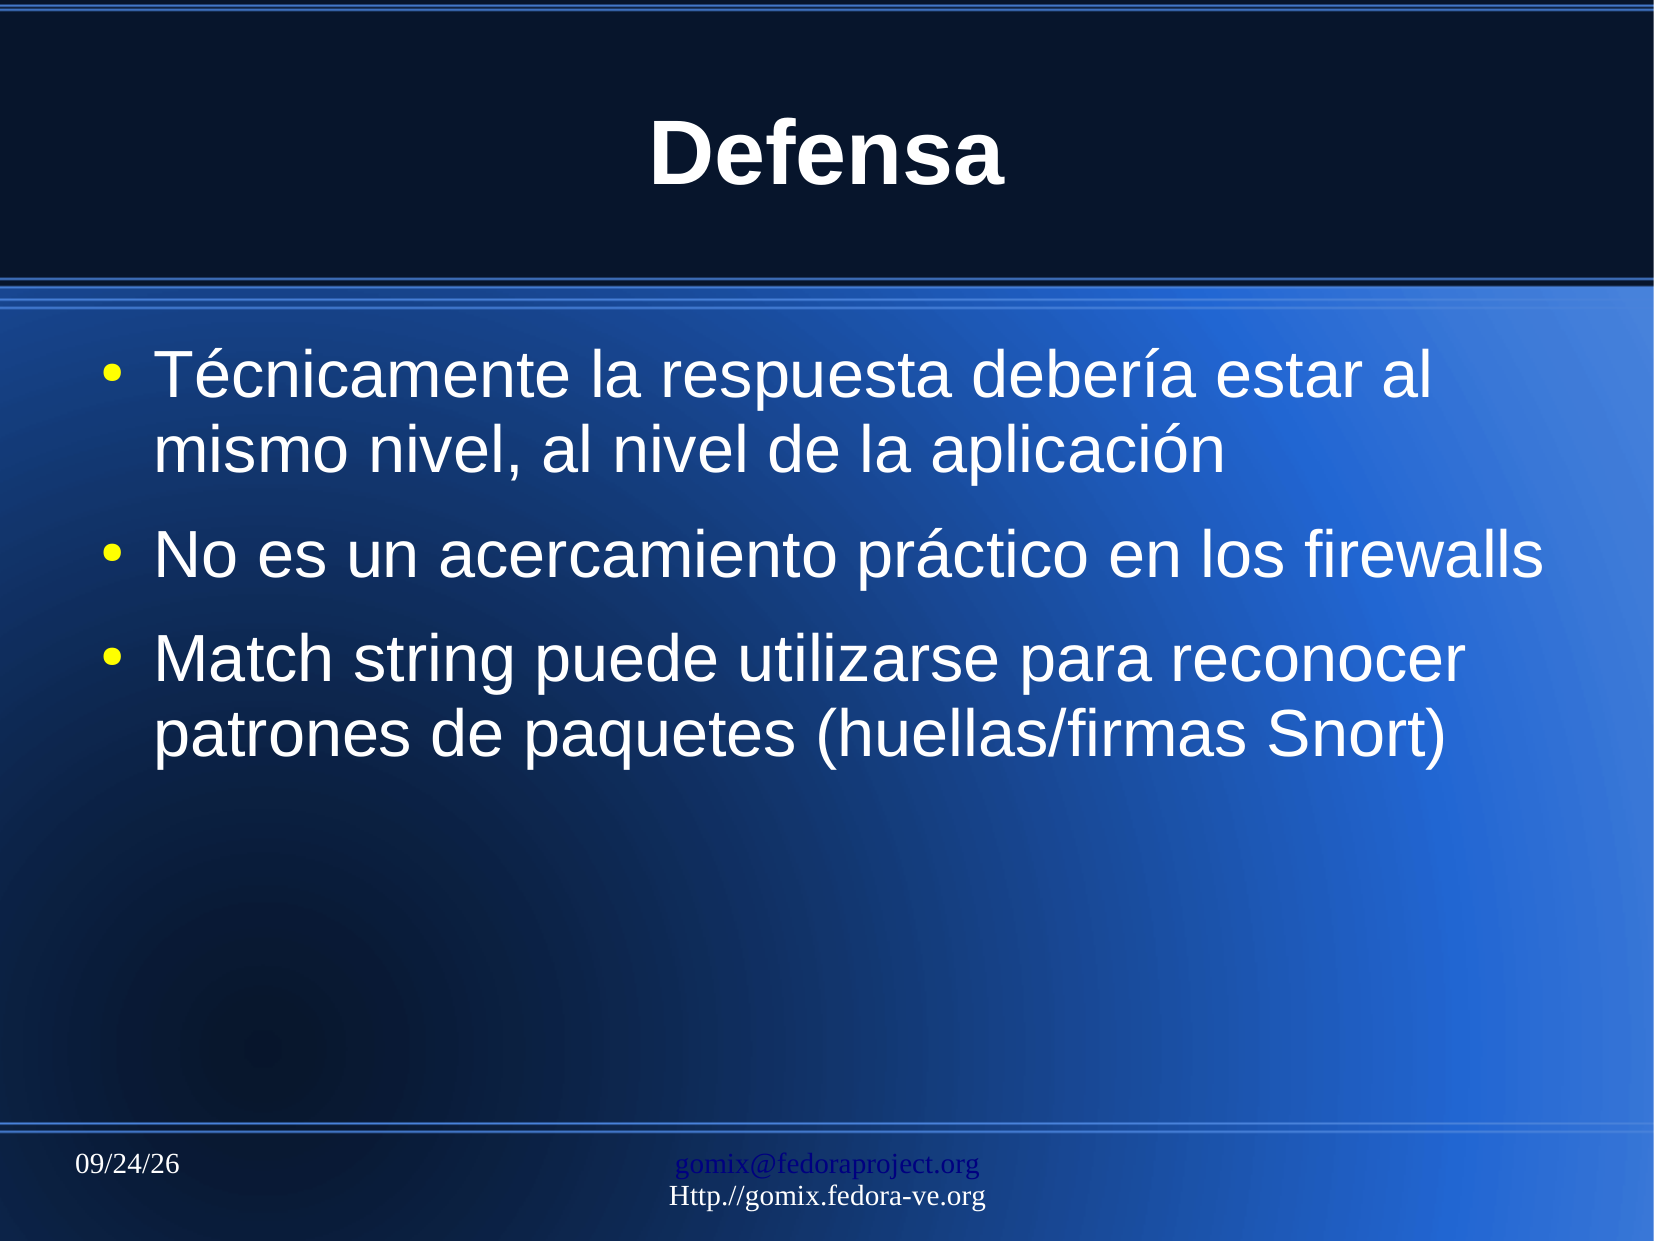

# Defensa
Técnicamente la respuesta debería estar al mismo nivel, al nivel de la aplicación
No es un acercamiento práctico en los firewalls
Match string puede utilizarse para reconocer patrones de paquetes (huellas/firmas Snort)